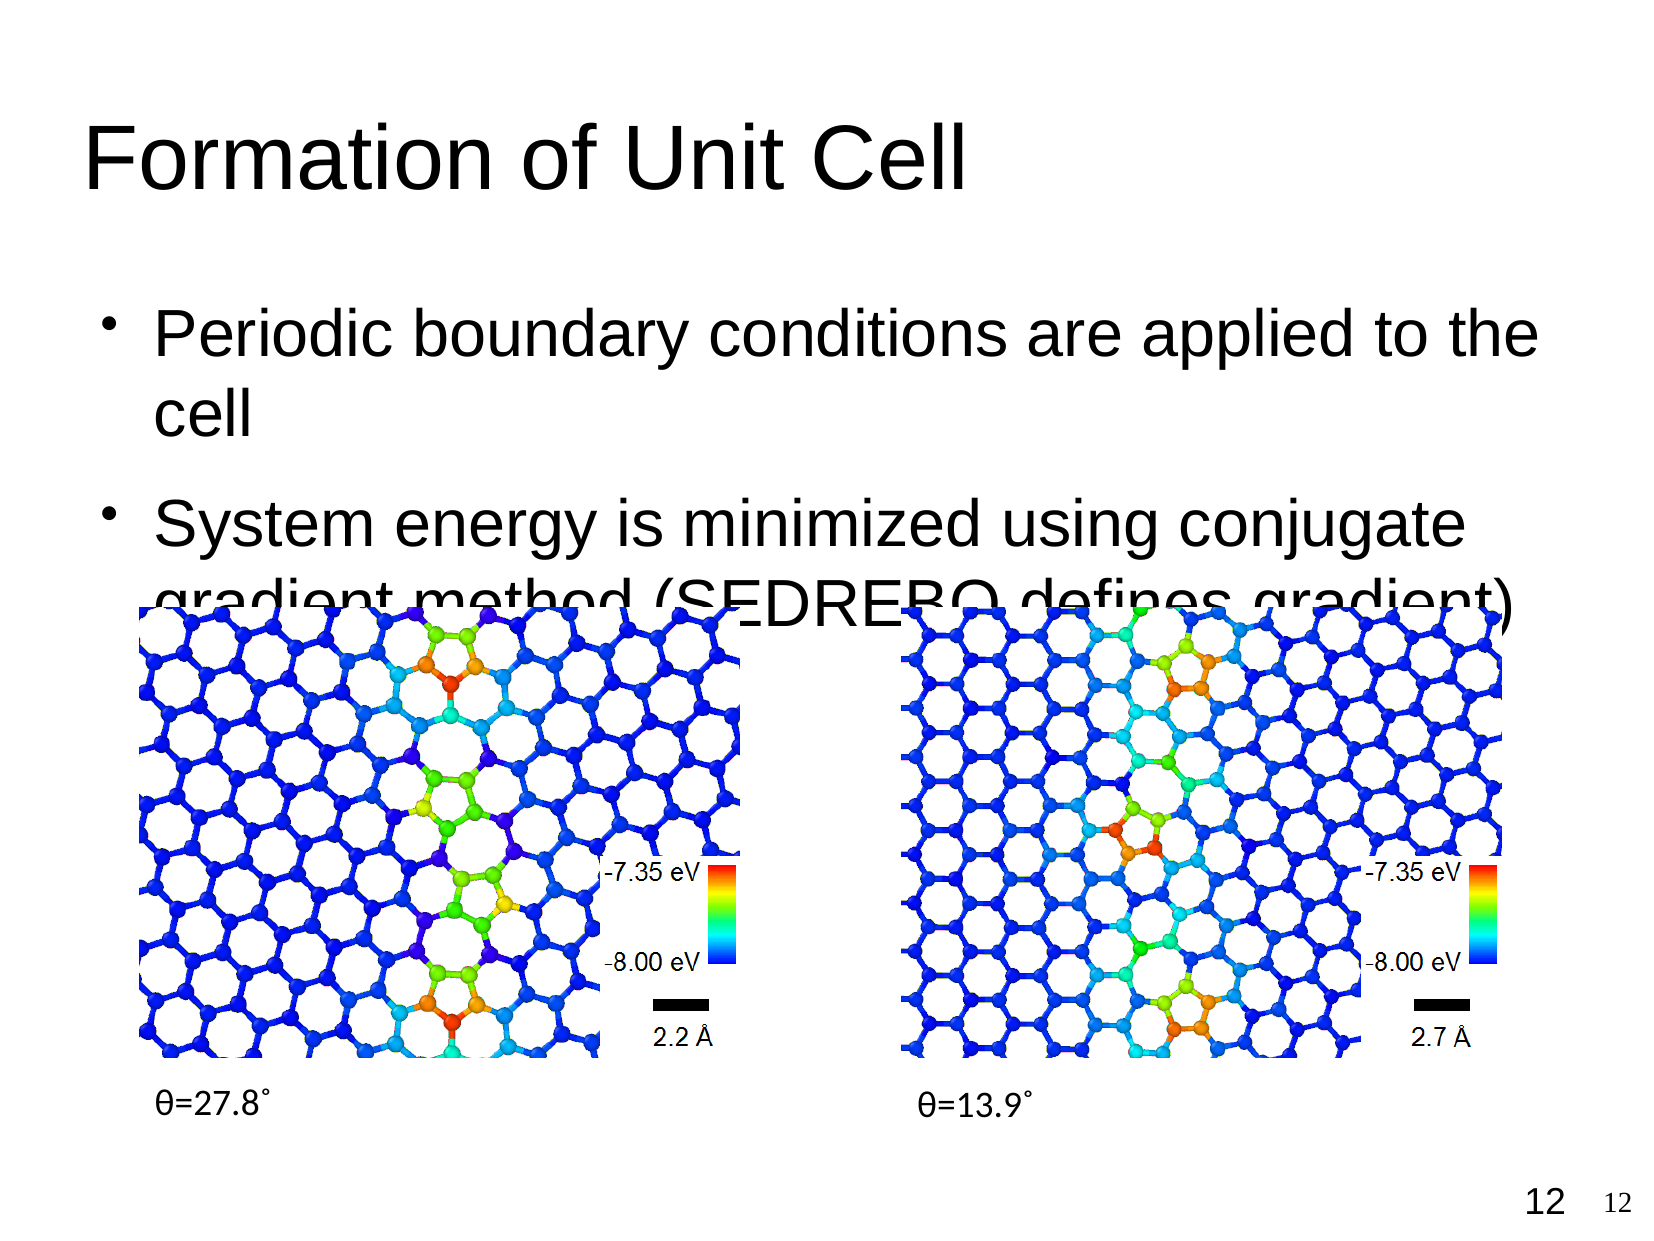

# Formation of Unit Cell
Periodic boundary conditions are applied to the cell
System energy is minimized using conjugate gradient method (SEDREBO defines gradient)
θ=27.8˚
θ=13.9˚